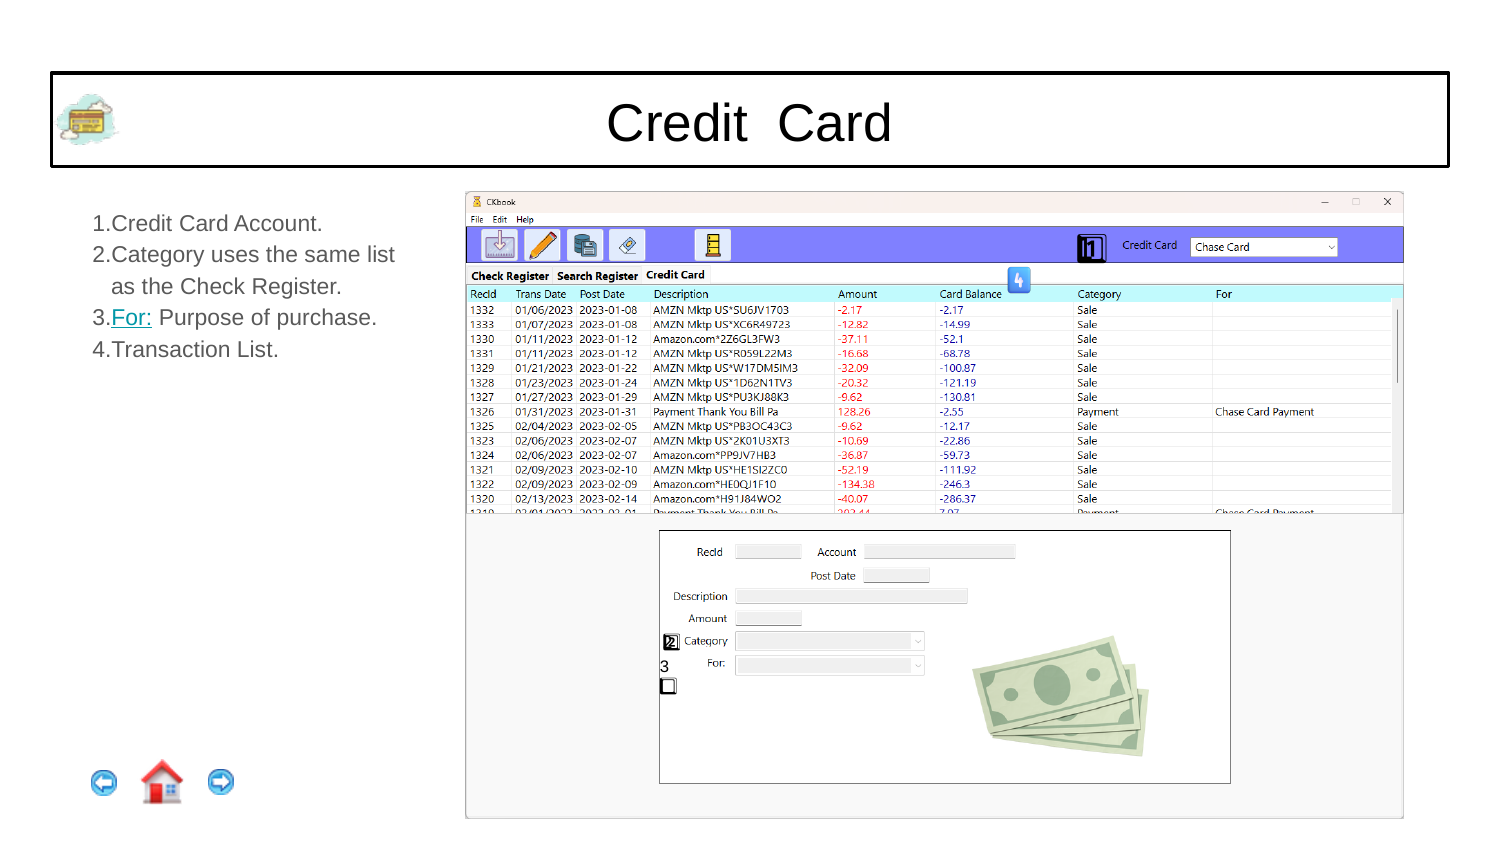

# Credit Card
Credit Card Account.
Category uses the same list as the Check Register.
For: Purpose of purchase.
Transaction List.
1️⃣
2️⃣
3️⃣